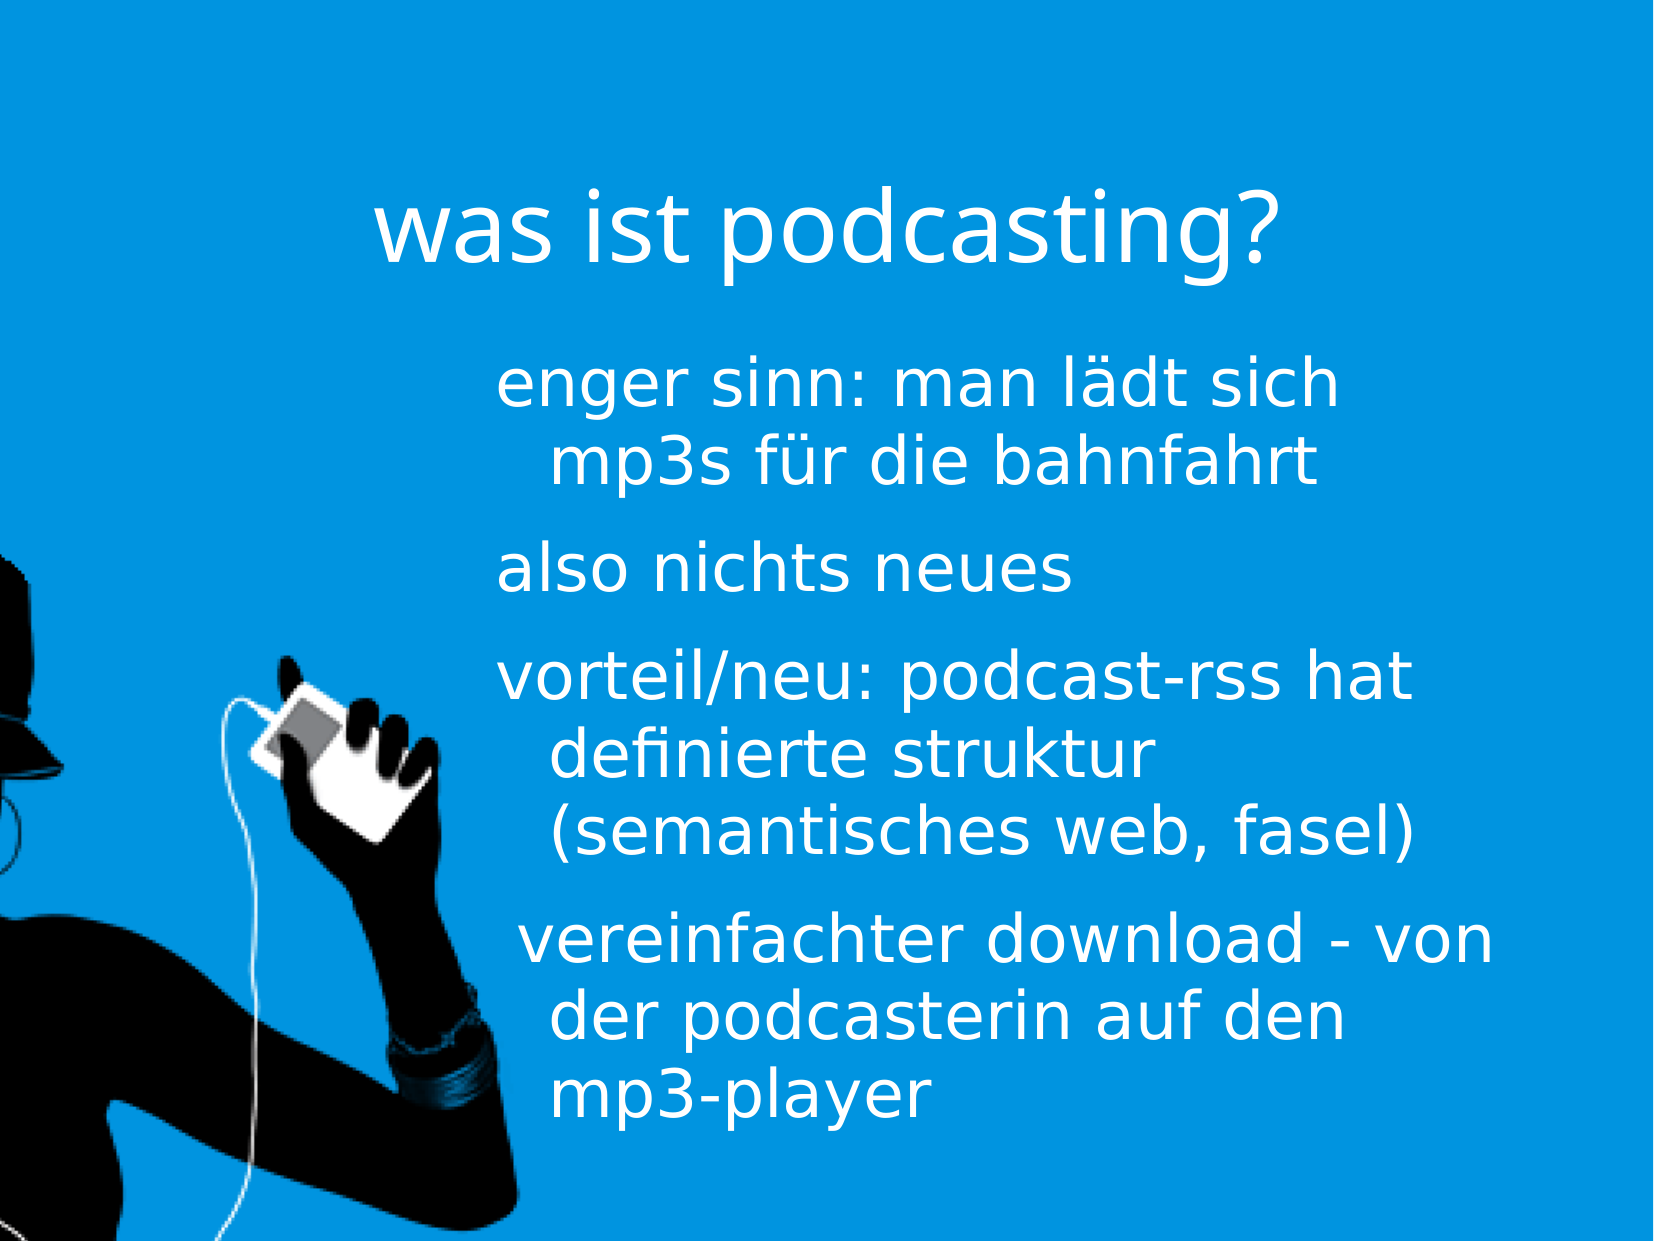

# was ist podcasting?
enger sinn: man lädt sich mp3s für die bahnfahrt
also nichts neues
vorteil/neu: podcast-rss hat definierte struktur (semantisches web, fasel)
 vereinfachter download - von der podcasterin auf den mp3-player